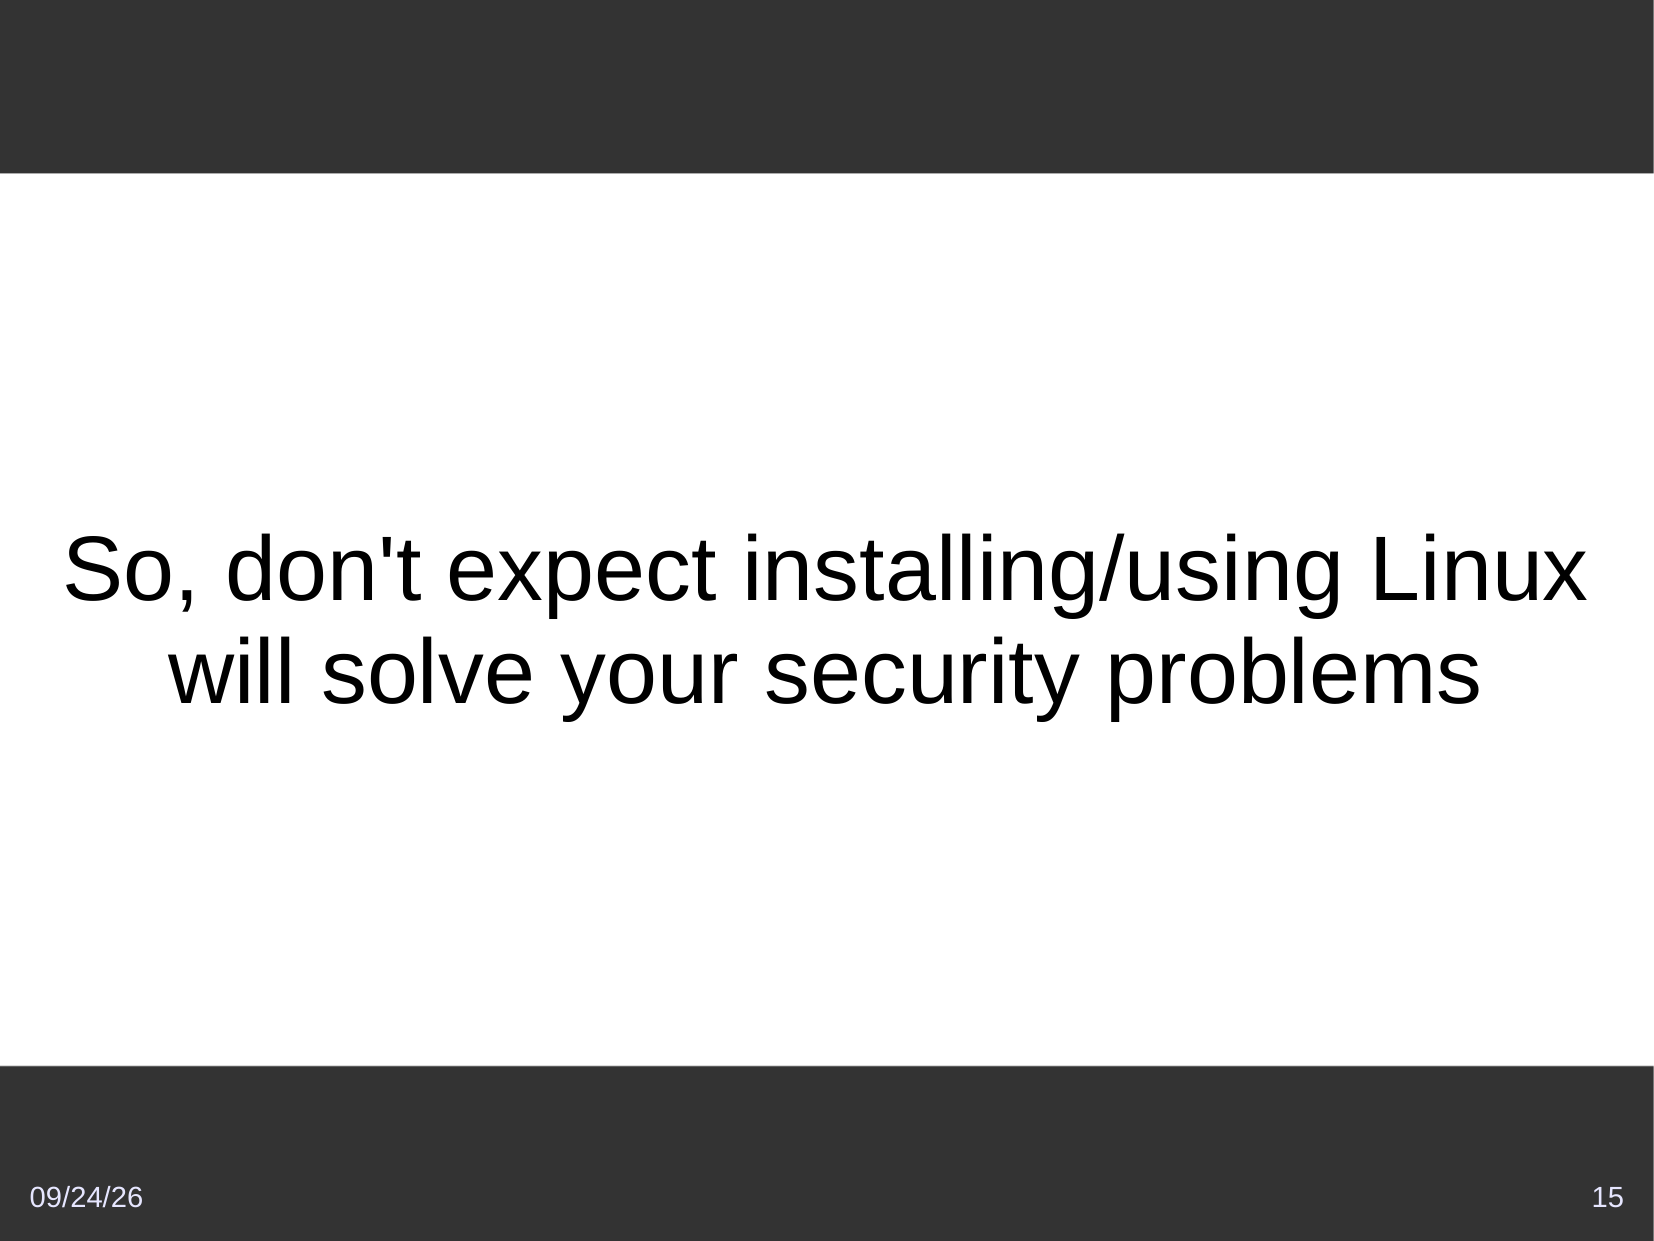

#
So, don't expect installing/using Linux will solve your security problems
15